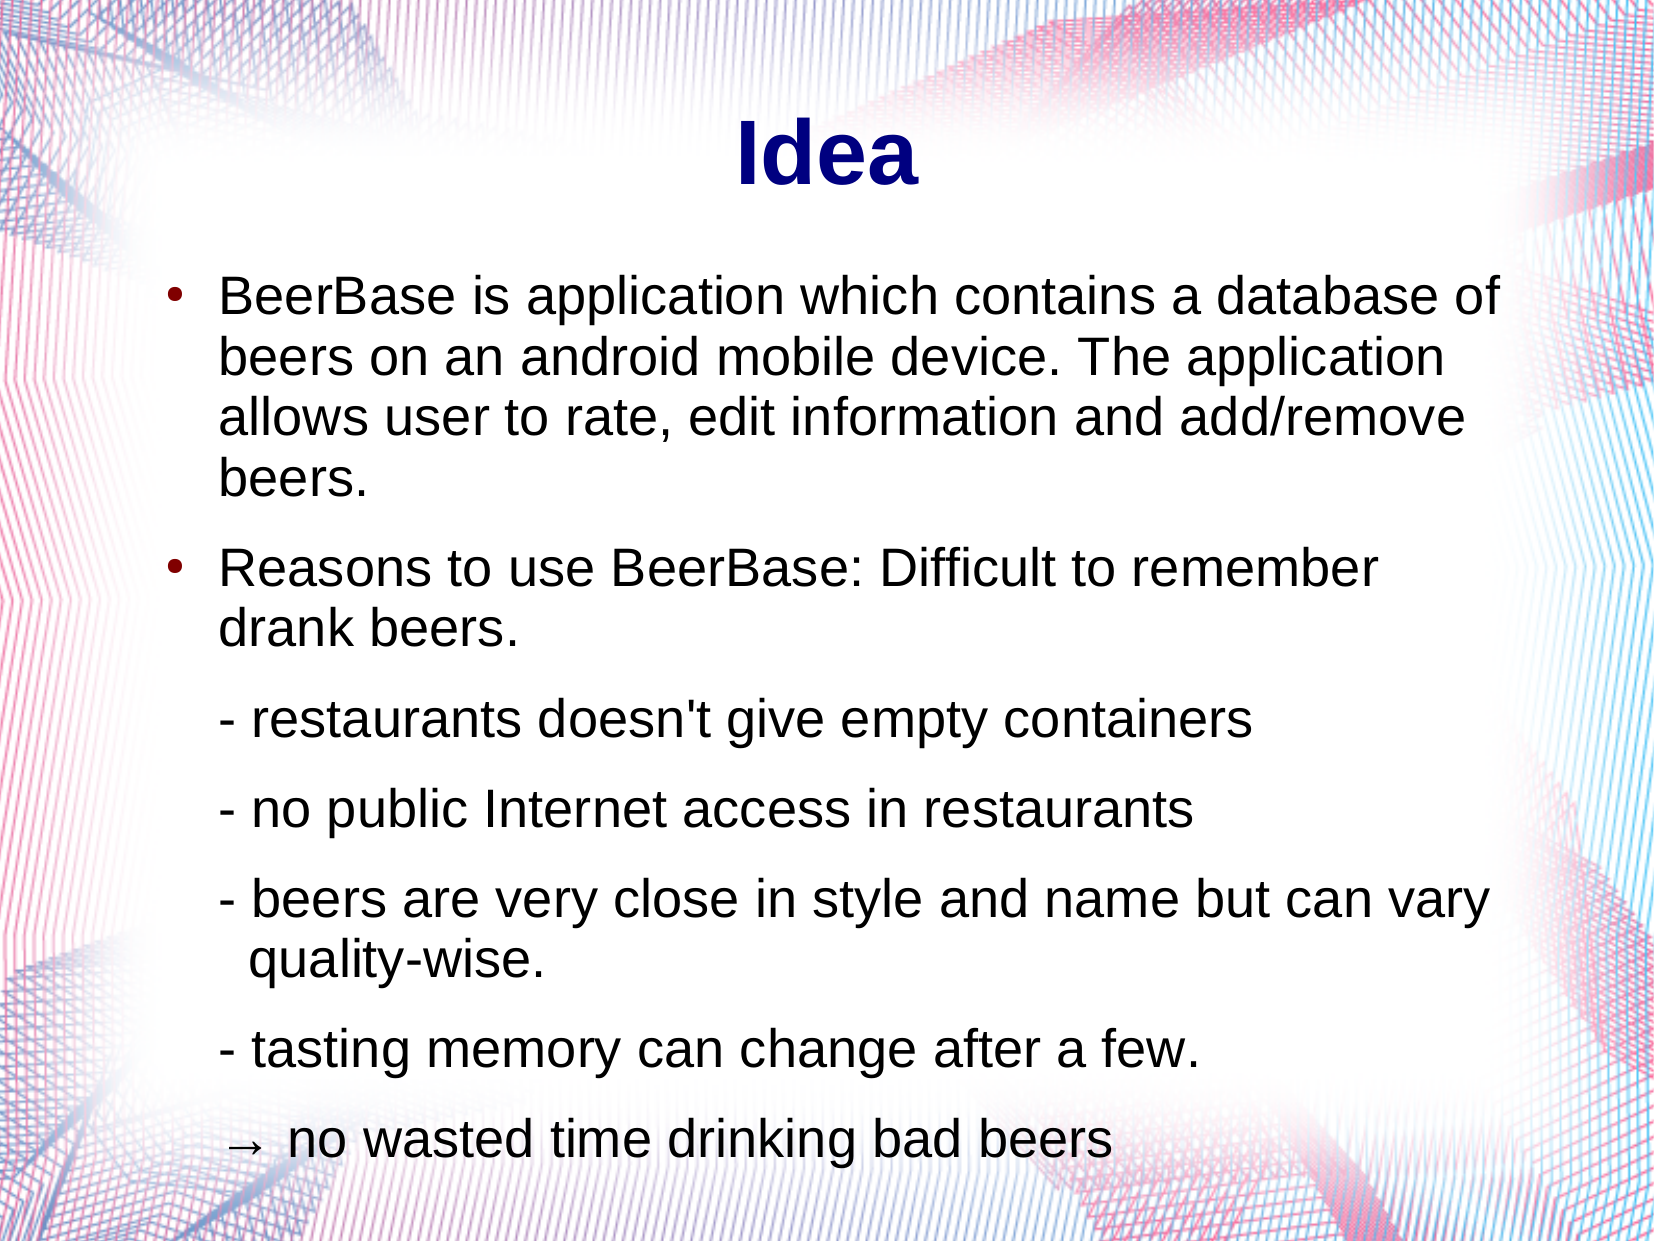

# Idea
BeerBase is application which contains a database of beers on an android mobile device. The application allows user to rate, edit information and add/remove beers.
Reasons to use BeerBase: Difficult to remember drank beers.
- restaurants doesn't give empty containers
- no public Internet access in restaurants
- beers are very close in style and name but can vary 	 quality-wise.
- tasting memory can change after a few.
→ no wasted time drinking bad beers